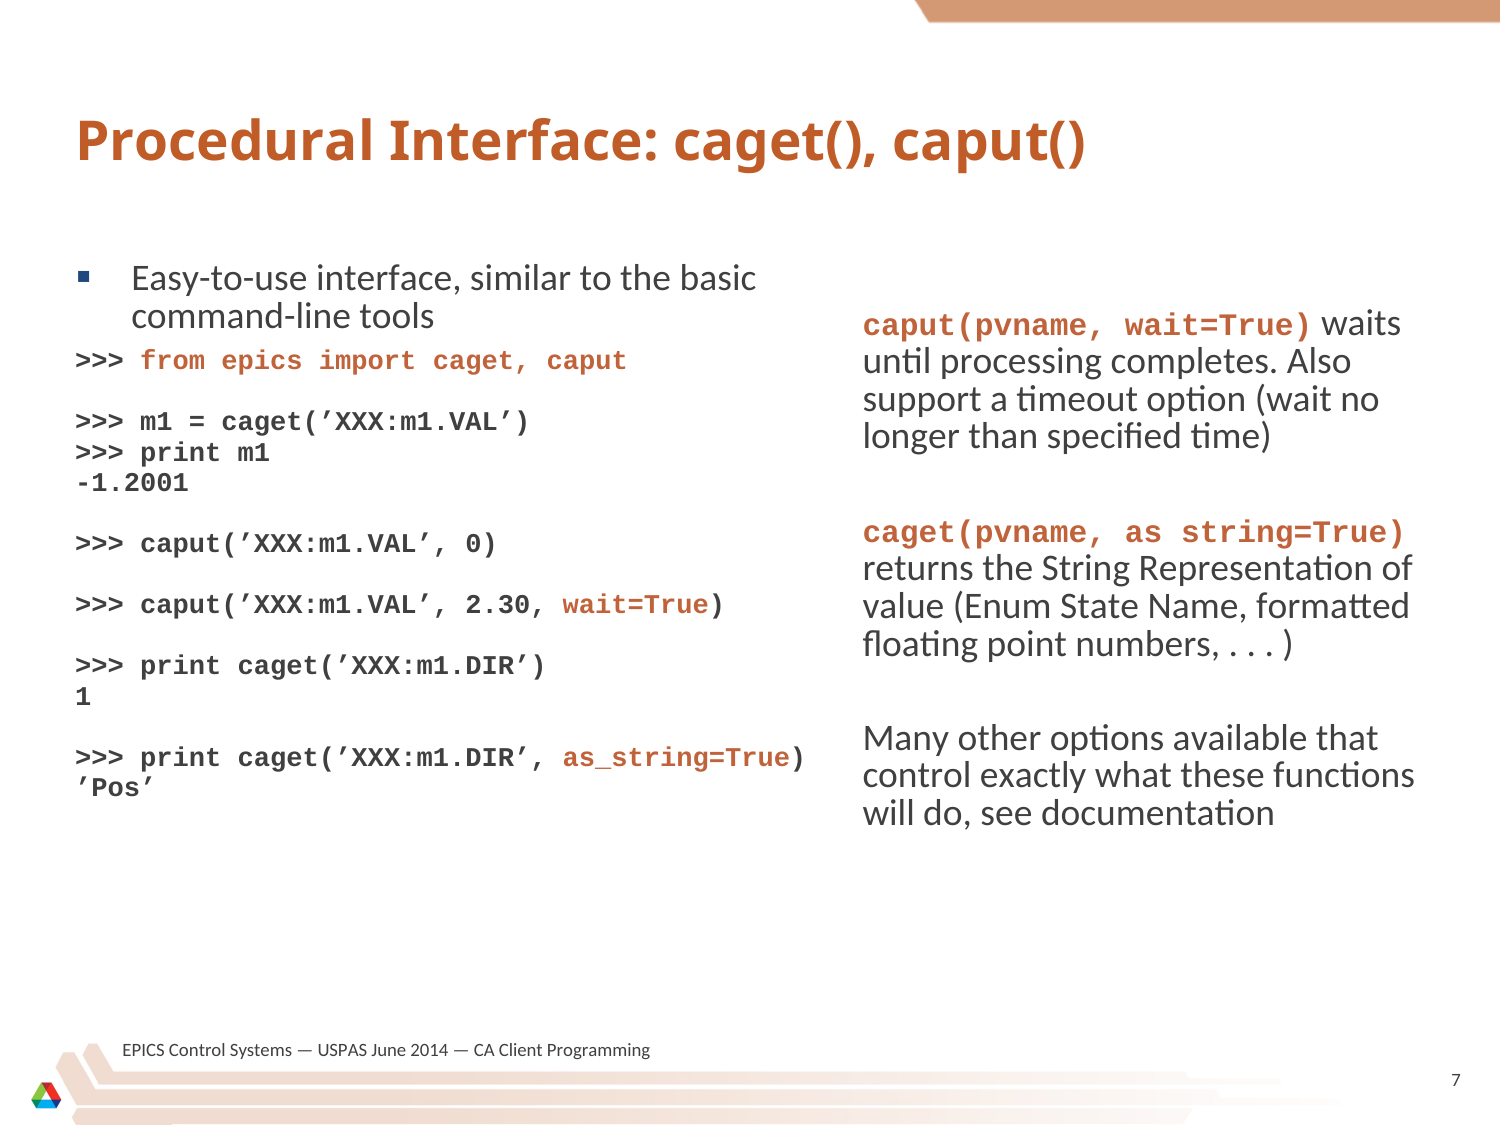

# Procedural Interface: caget(), caput()
Easy-to-use interface, similar to the basic command-line tools
>>> from epics import caget, caput
>>> m1 = caget(’XXX:m1.VAL’)
>>> print m1
-1.2001
>>> caput(’XXX:m1.VAL’, 0)
>>> caput(’XXX:m1.VAL’, 2.30, wait=True)
>>> print caget(’XXX:m1.DIR’)
1
>>> print caget(’XXX:m1.DIR’, as_string=True)
’Pos’
caput(pvname, wait=True) waits until processing completes. Also support a timeout option (wait no longer than speciﬁed time)
caget(pvname, as string=True) returns the String Representation of value (Enum State Name, formatted ﬂoating point numbers, . . . )
Many other options available that control exactly what these functions will do, see documentation
EPICS Control Systems — USPAS June 2014 — CA Client Programming
7